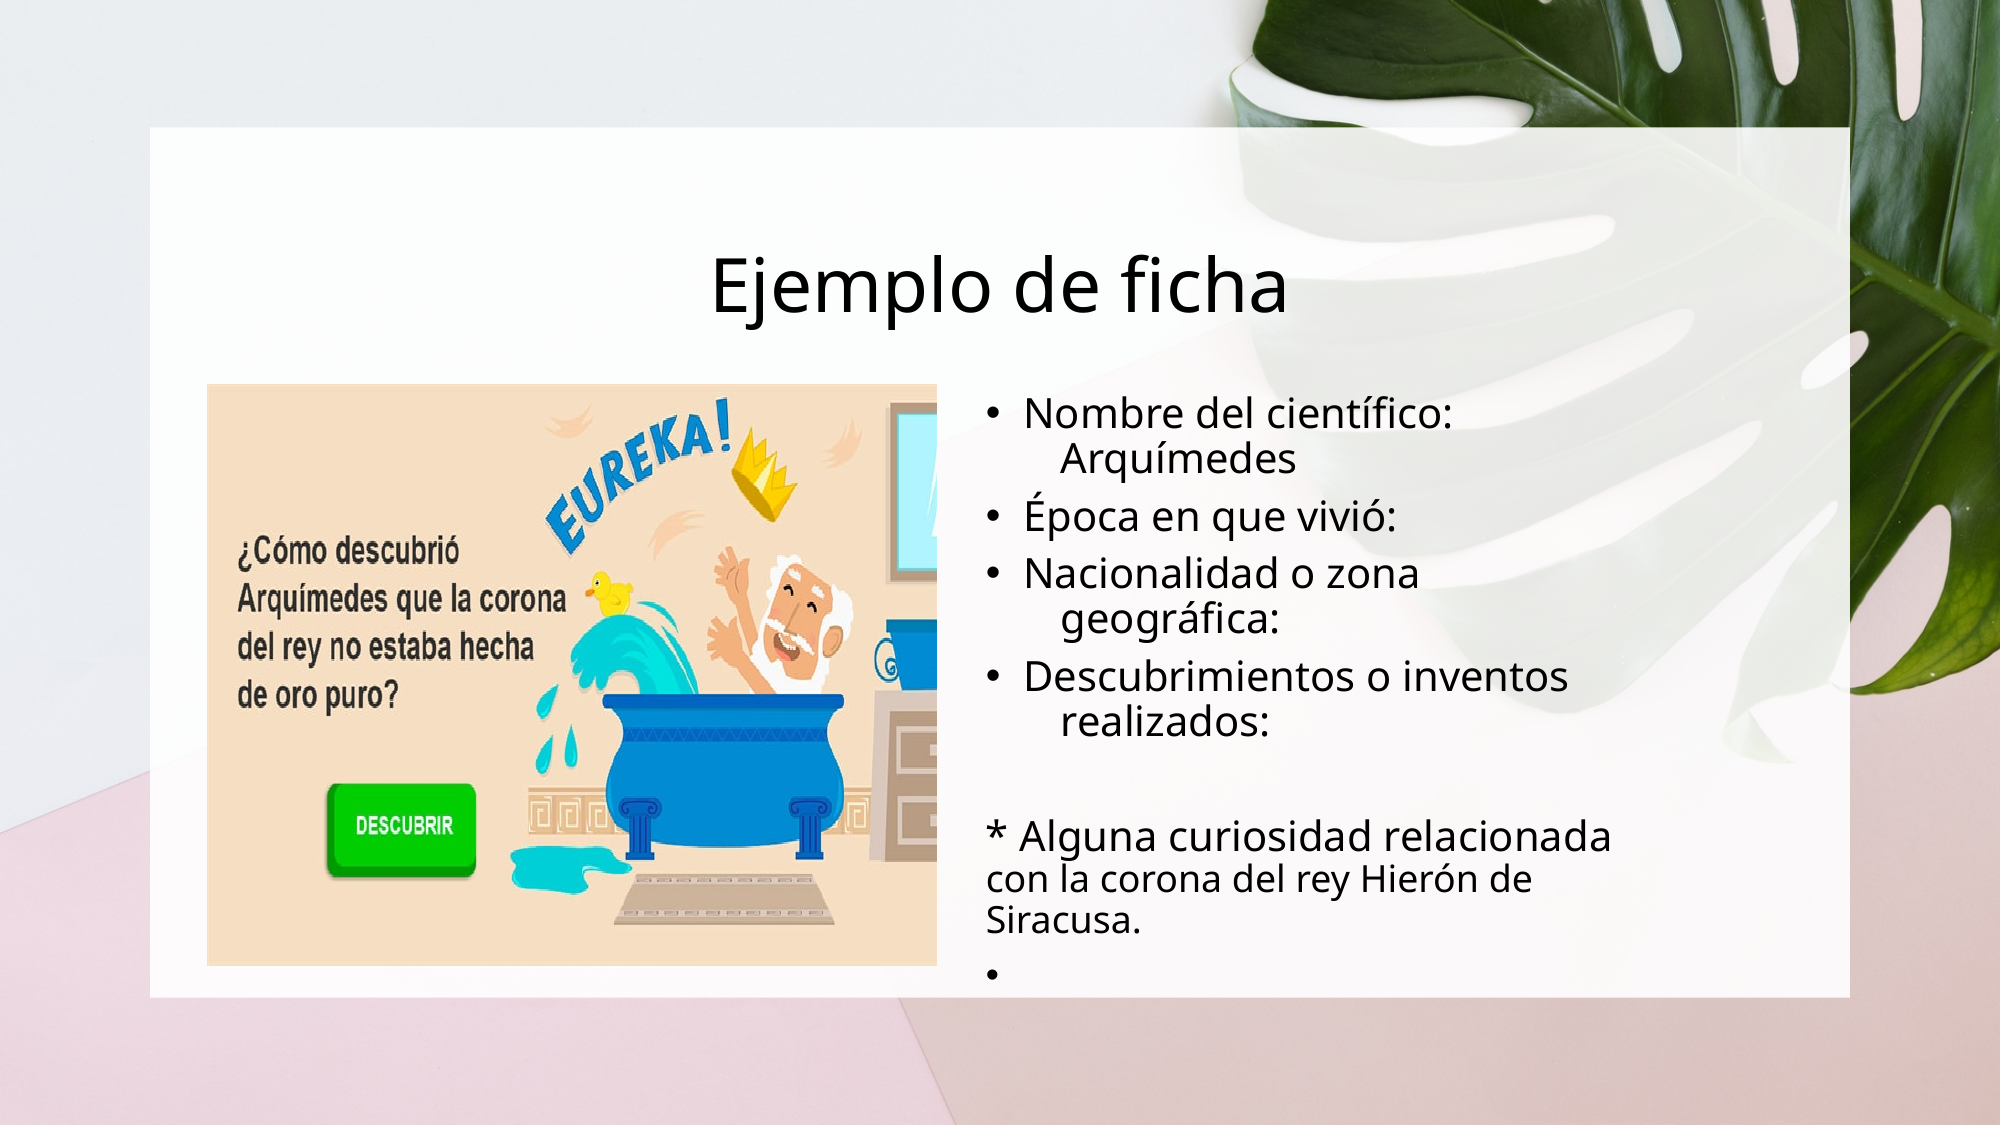

# Ejemplo de ficha
Nombre del científico: Arquímedes
Época en que vivió:
Nacionalidad o zona geográfica:
Descubrimientos o inventos realizados:
* Alguna curiosidad relacionada con la corona del rey Hierón de Siracusa.